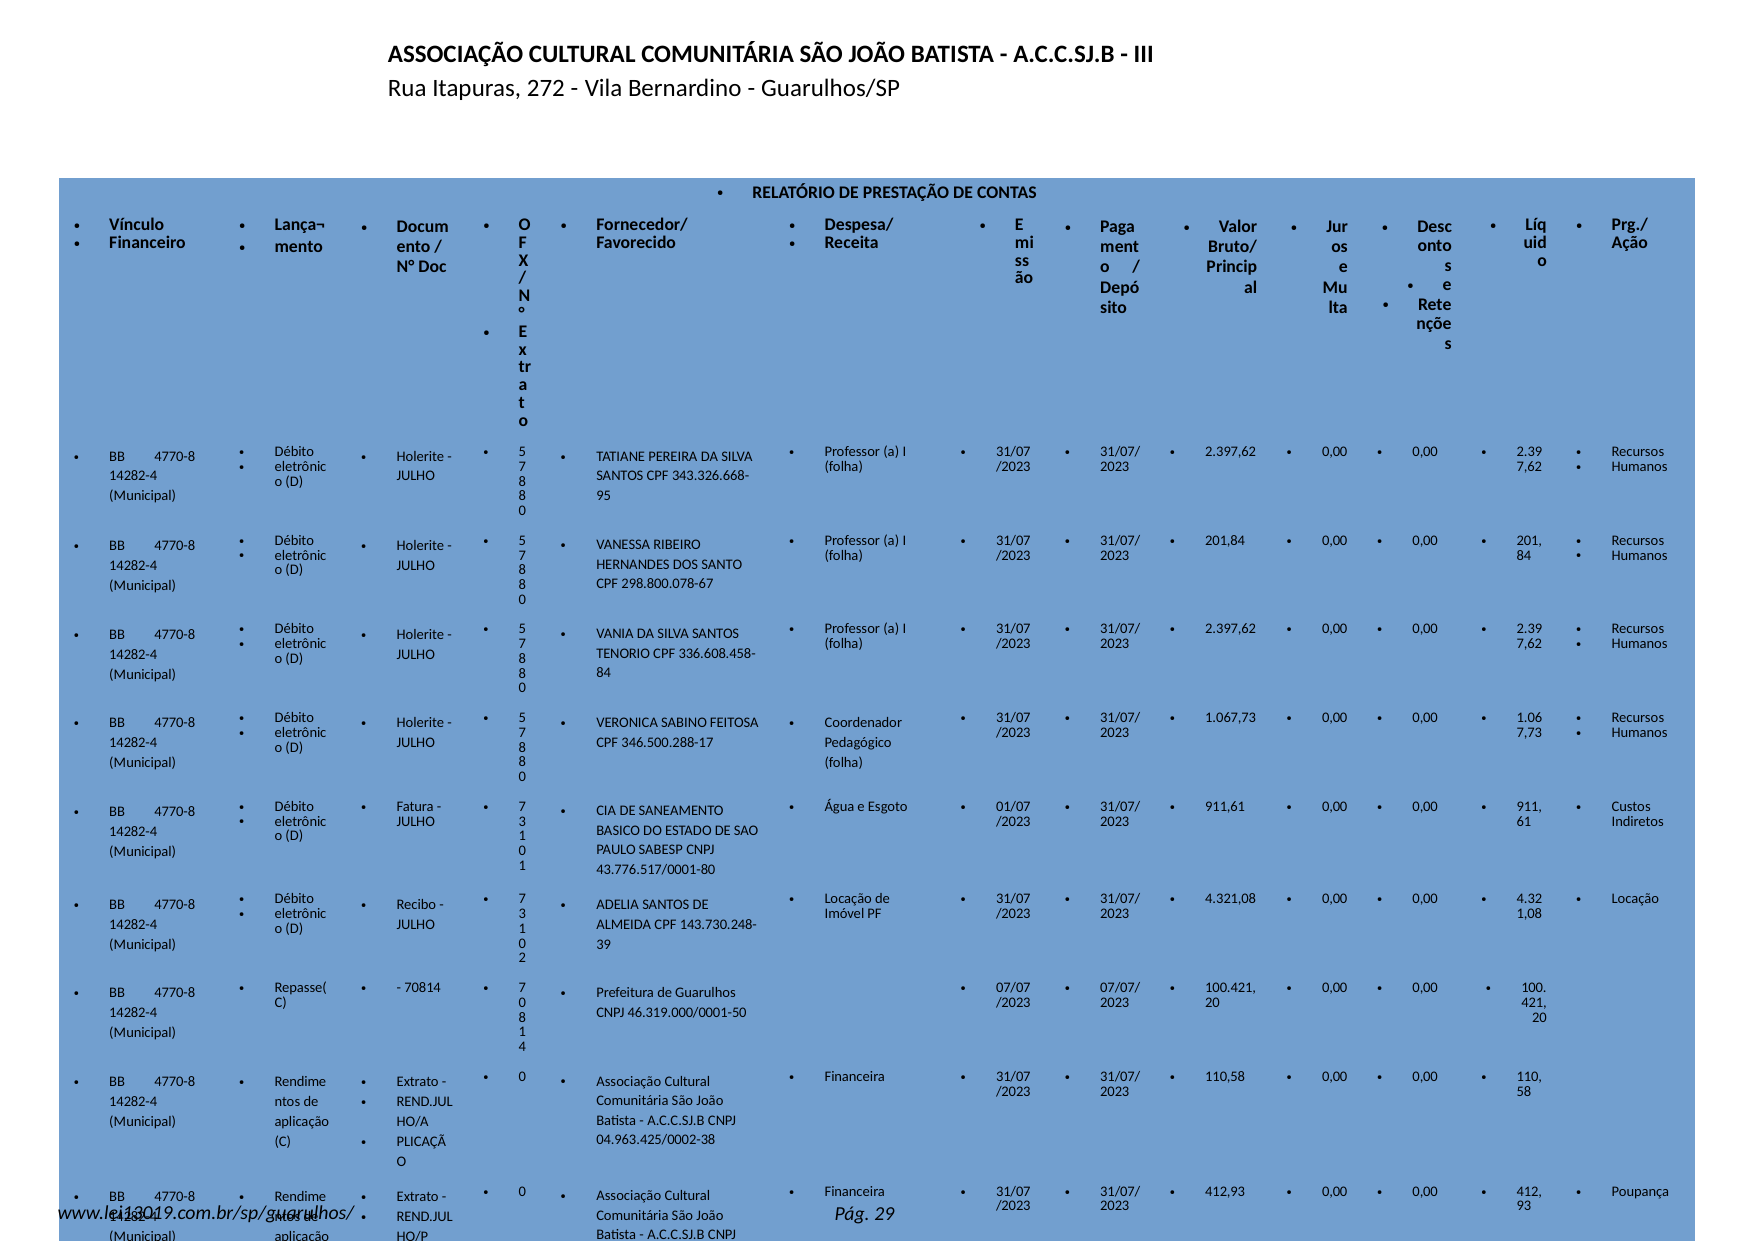

ASSOCIAÇÃO CULTURAL COMUNITÁRIA SÃO JOÃO BATISTA - A.C.C.SJ.B - III
Rua Itapuras, 272 - Vila Bernardino - Guarulhos/SP
| RELATÓRIO DE PRESTAÇÃO DE CONTAS | | | | | | | | | | | | |
| --- | --- | --- | --- | --- | --- | --- | --- | --- | --- | --- | --- | --- |
| Vínculo Financeiro | Lança¬ mento | Documento / N° Doc | OFX/N° Extrato | Fornecedor/ Favorecido | Despesa/ Receita | Emissão | Pagamento / Depósito | Valor Bruto/ Principal | Juros e Multa | Descontos e Retenções | Líquido | Prg./Ação |
| BB 4770-8 14282-4 (Municipal) | Débito eletrônico (D) | Holerite -JULHO | 57880 | TATIANE PEREIRA DA SILVA SANTOS CPF 343.326.668-95 | Professor (a) I (folha) | 31/07/2023 | 31/07/2023 | 2.397,62 | 0,00 | 0,00 | 2.397,62 | Recursos Humanos |
| BB 4770-8 14282-4 (Municipal) | Débito eletrônico (D) | Holerite -JULHO | 57880 | VANESSA RIBEIRO HERNANDES DOS SANTO CPF 298.800.078-67 | Professor (a) I (folha) | 31/07/2023 | 31/07/2023 | 201,84 | 0,00 | 0,00 | 201,84 | Recursos Humanos |
| BB 4770-8 14282-4 (Municipal) | Débito eletrônico (D) | Holerite -JULHO | 57880 | VANIA DA SILVA SANTOS TENORIO CPF 336.608.458-84 | Professor (a) I (folha) | 31/07/2023 | 31/07/2023 | 2.397,62 | 0,00 | 0,00 | 2.397,62 | Recursos Humanos |
| BB 4770-8 14282-4 (Municipal) | Débito eletrônico (D) | Holerite -JULHO | 57880 | VERONICA SABINO FEITOSA CPF 346.500.288-17 | Coordenador Pedagógico (folha) | 31/07/2023 | 31/07/2023 | 1.067,73 | 0,00 | 0,00 | 1.067,73 | Recursos Humanos |
| BB 4770-8 14282-4 (Municipal) | Débito eletrônico (D) | Fatura - JULHO | 73101 | CIA DE SANEAMENTO BASICO DO ESTADO DE SAO PAULO SABESP CNPJ 43.776.517/0001-80 | Água e Esgoto | 01/07/2023 | 31/07/2023 | 911,61 | 0,00 | 0,00 | 911,61 | Custos Indiretos |
| BB 4770-8 14282-4 (Municipal) | Débito eletrônico (D) | Recibo -JULHO | 73102 | ADELIA SANTOS DE ALMEIDA CPF 143.730.248-39 | Locação de Imóvel PF | 31/07/2023 | 31/07/2023 | 4.321,08 | 0,00 | 0,00 | 4.321,08 | Locação |
| BB 4770-8 14282-4 (Municipal) | Repasse(C) | - 70814 | 70814 | Prefeitura de Guarulhos CNPJ 46.319.000/0001-50 | | 07/07/2023 | 07/07/2023 | 100.421,20 | 0,00 | 0,00 | 100.421,20 | |
| BB 4770-8 14282-4 (Municipal) | Rendimentos de aplicação (C) | Extrato - REND.JULHO/A PLICAÇÃO | 0 | Associação Cultural Comunitária São João Batista - A.C.C.SJ.B CNPJ 04.963.425/0002-38 | Financeira | 31/07/2023 | 31/07/2023 | 110,58 | 0,00 | 0,00 | 110,58 | |
| BB 4770-8 14282-4 (Municipal) | Rendimentos de aplicação (C) | Extrato - REND.JULHO/P OUPANÇA | 0 | Associação Cultural Comunitária São João Batista - A.C.C.SJ.B CNPJ 04.963.425/0002-38 | Financeira | 31/07/2023 | 31/07/2023 | 412,93 | 0,00 | 0,00 | 412,93 | Poupança |
| BB 4770-8 14282-4 (Municipal) | Débito eletrônico (D) | Nota fiscal de serviços - 20 | 72101 | SILVA E SILVA FIRE TREINAMENTOS E PRESTACAO DE SERVICOS LTDA CNPJ 49.154.613/0001-72 | Capacitação PJ | 21/07/2023 | 21/07/2023 | 2.910,00 | 0,00 | 0,00 | 2.910,00 | Custos Indiretos |
| BB 4770-8 14282-4 (Municipal) | Débito eletrônico (D) | Nota Fiscal/DANFE -737 | 44035 | KID COISAS COMERCIO DE PAPELARIA E SERVICOS EIRELI CNPJ 33.142.403/0001-24 | Higiene e Limpeza | 02/08/2023 | 02/08/2023 | 8.557,34 | 0,00 | 0,00 | 8.557,34 | Custos Indiretos |
| BB 4770-8 14282-4 (Municipal) | Débito eletrônico (D) | Fatura -JUNHO | 80201 | EDP SAO PAULO DISTRIBUICAO DE ENERGIA S.A. CNPJ 02.302.100/0001-06 | Energia Elétrica | 29/06/2023 | 02/08/2023 | 488,76 | 0,00 | 0,00 | 488,76 | Custos Indiretos |
www.lei13019.com.br/sp/guarulhos/
Pág. 29